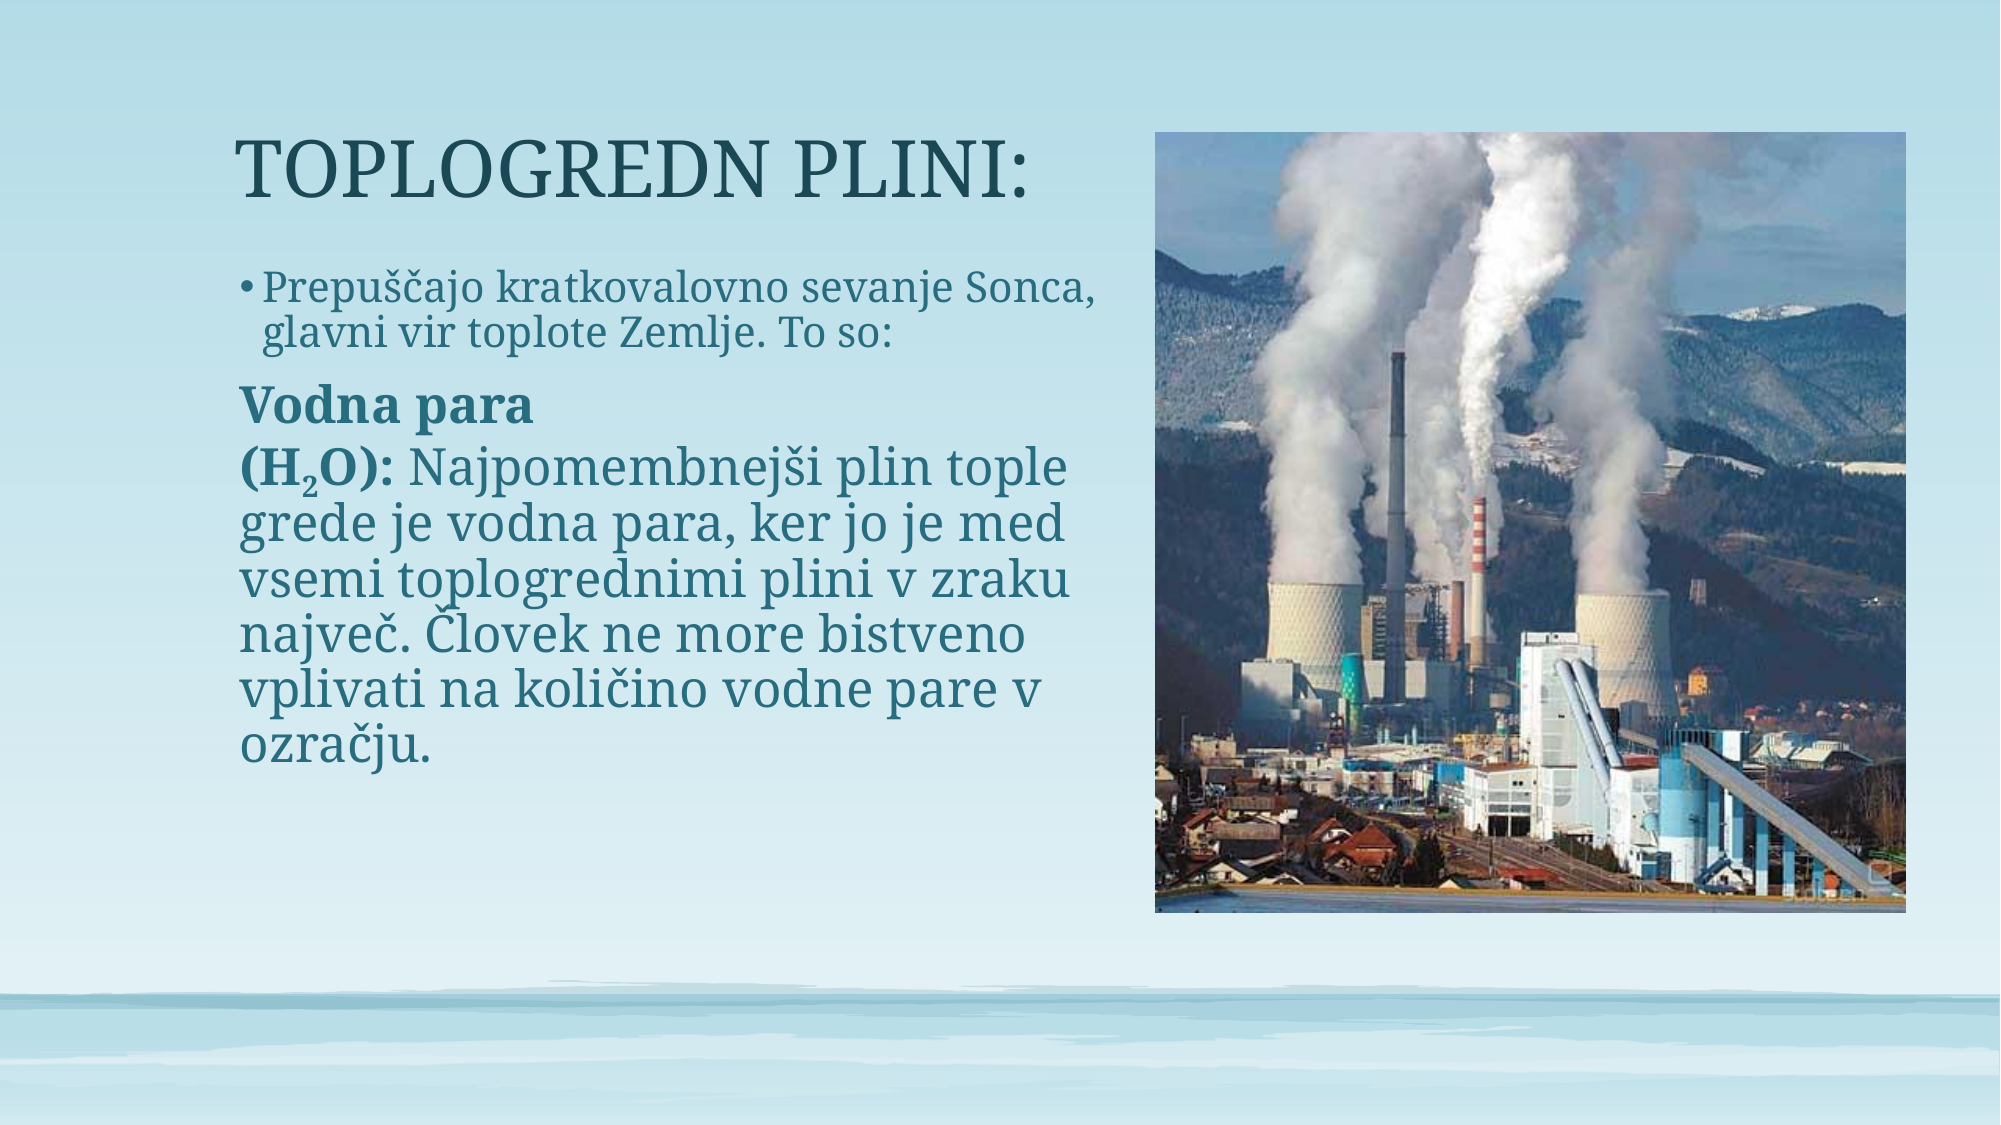

# TOPLOGREDN PLINI:
Prepuščajo kratkovalovno sevanje Sonca, glavni vir toplote Zemlje. To so:
Vodna para (H2O): Najpomembnejši plin tople grede je vodna para, ker jo je med vsemi toplogrednimi plini v zraku največ. Človek ne more bistveno vplivati na količino vodne pare v ozračju.